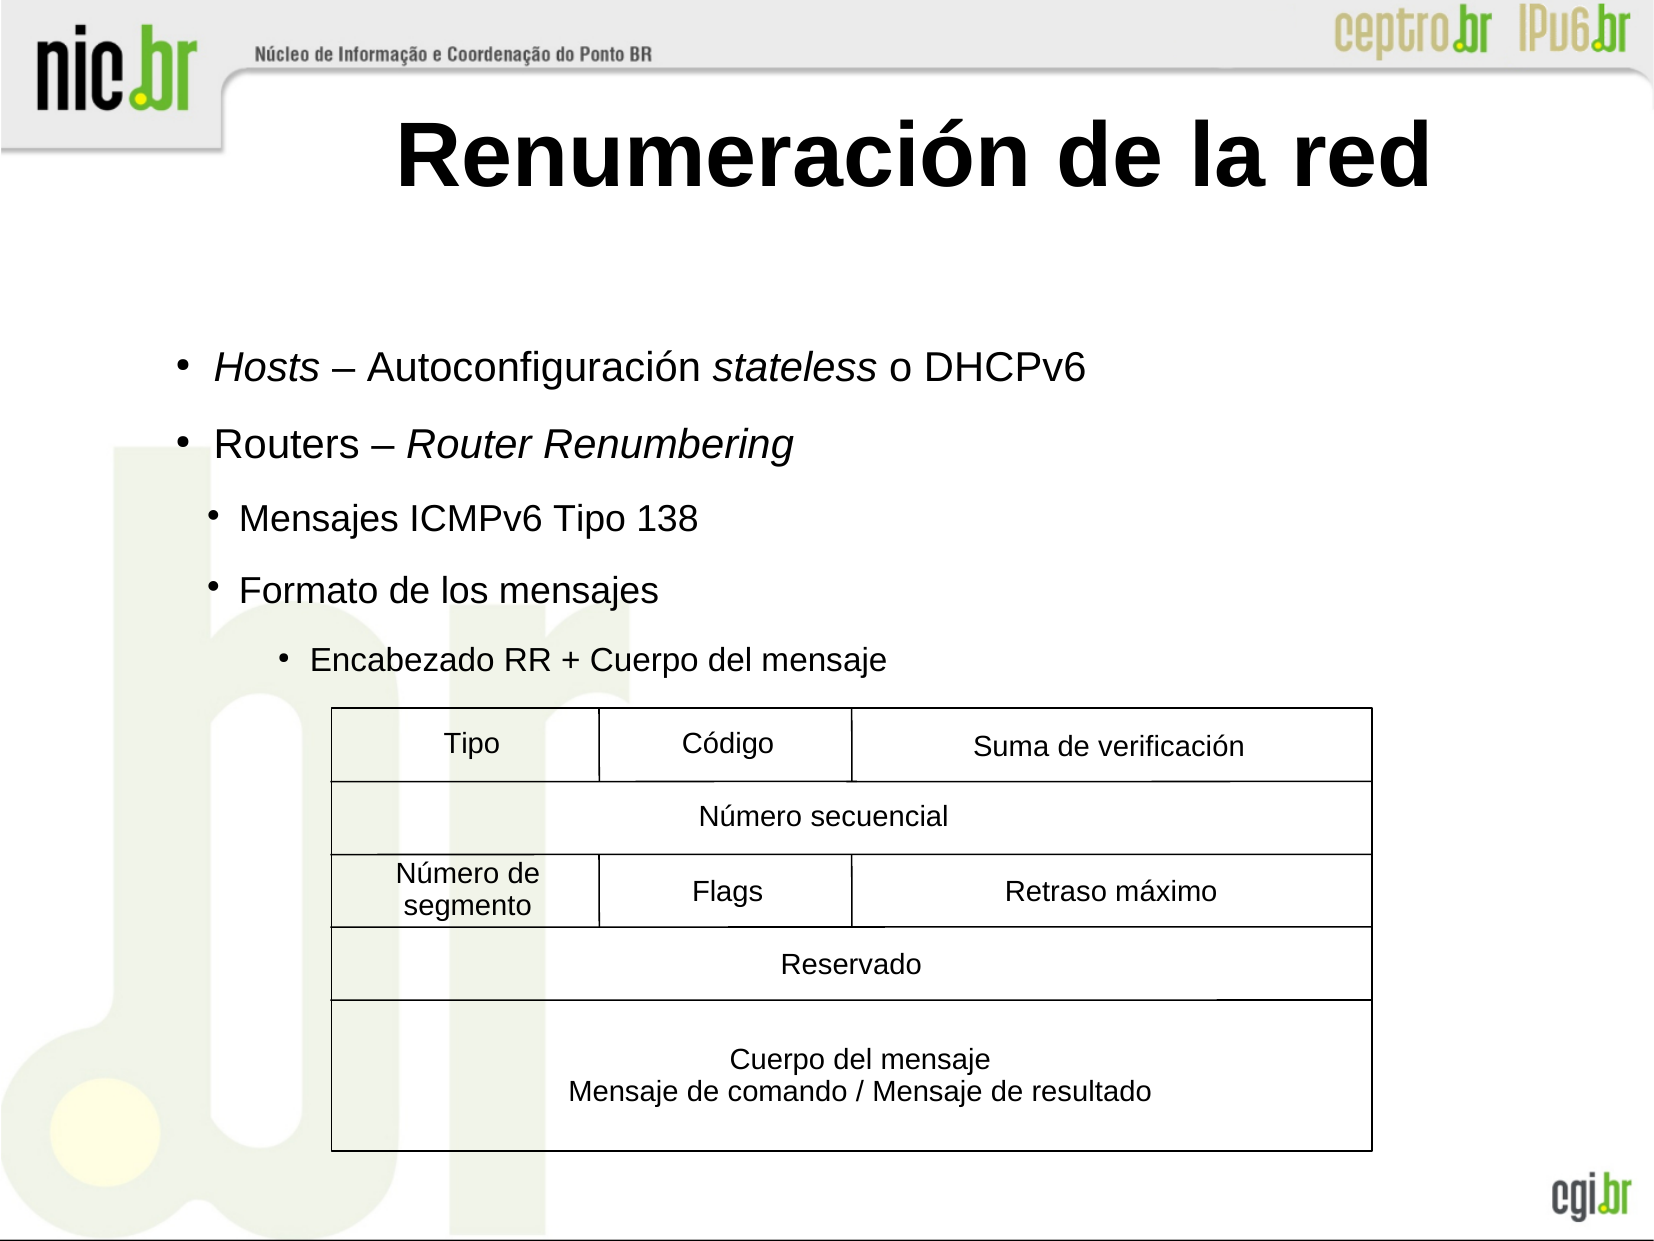

Renumeración de la red
 Hosts – Autoconfiguración stateless o DHCPv6
 Routers – Router Renumbering
Mensajes ICMPv6 Tipo 138
Formato de los mensajes
Encabezado RR + Cuerpo del mensaje
Tipo
Código
Suma de verificación
Número secuencial
Número de segmento
Flags
Retraso máximo
Reservado
Cuerpo del mensaje
Mensaje de comando / Mensaje de resultado